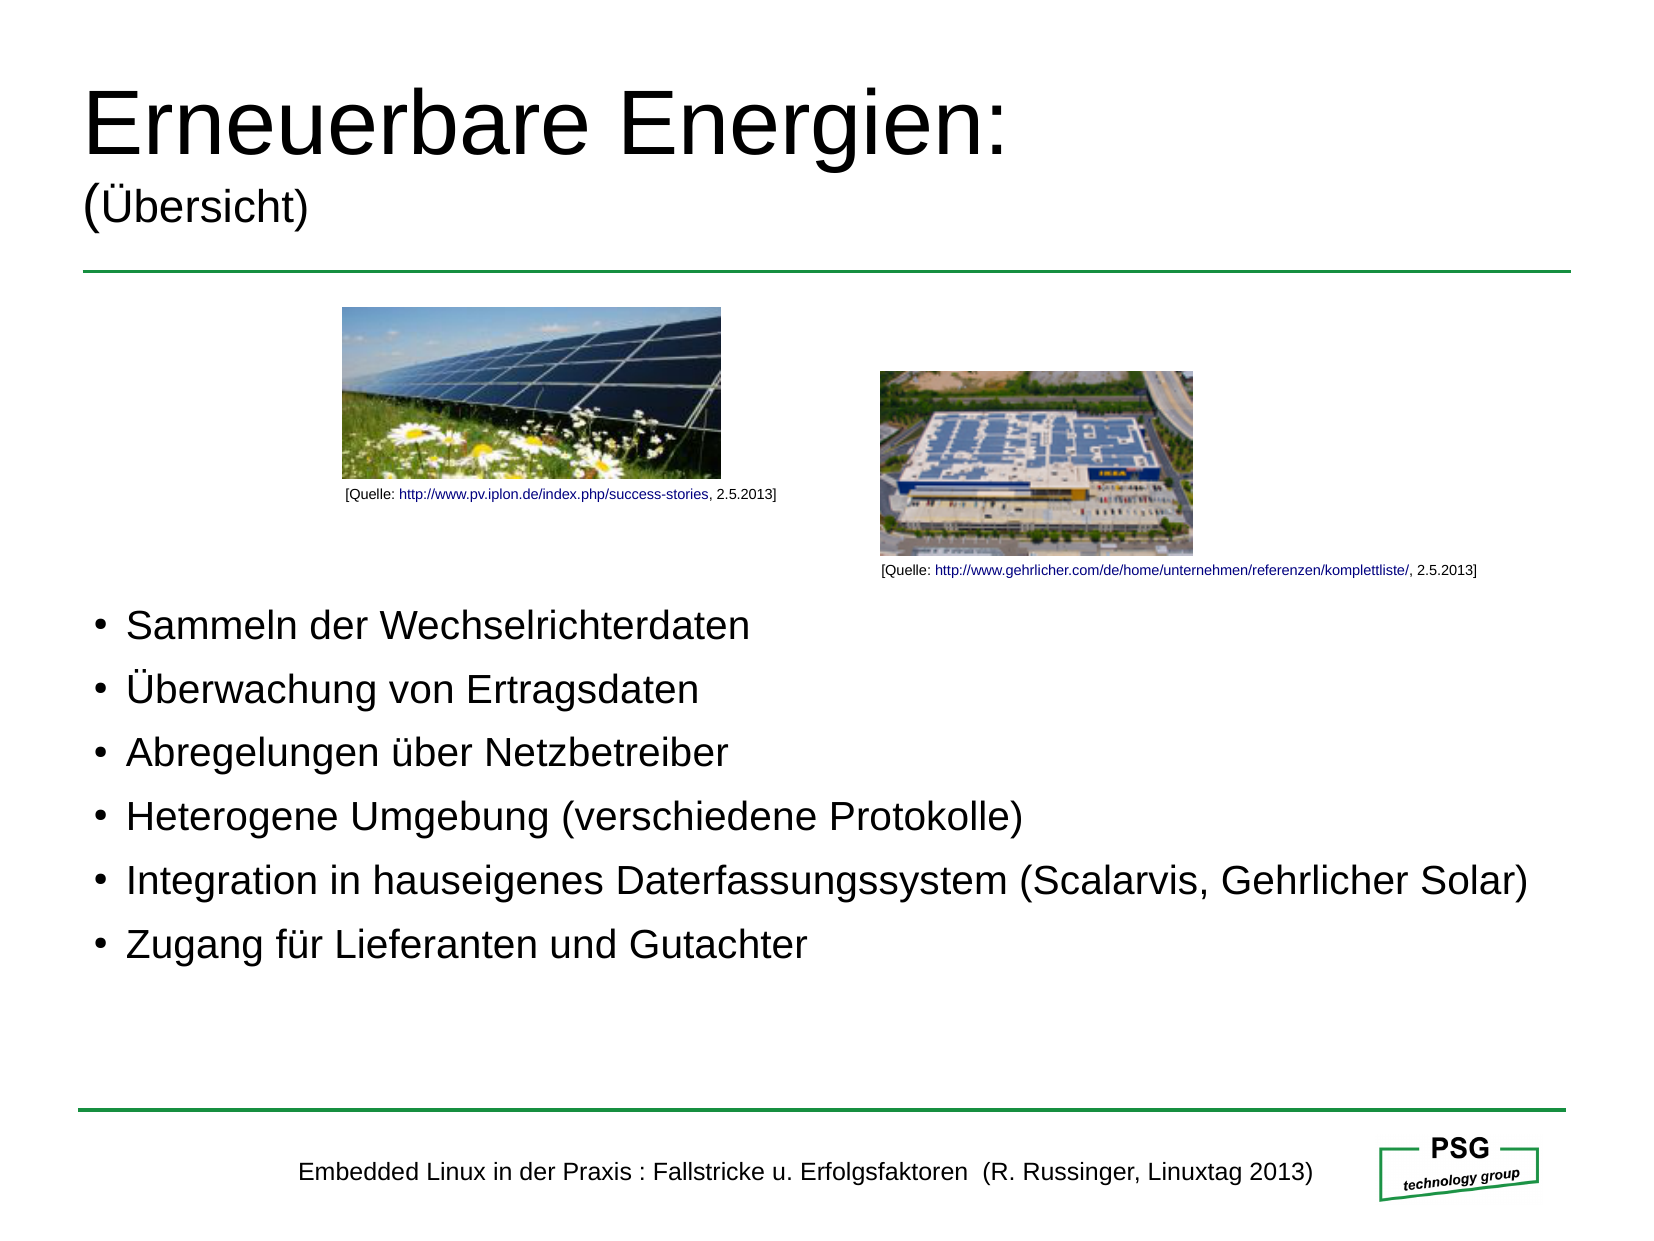

# Erneuerbare Energien: (Übersicht)
[Quelle: http://www.pv.iplon.de/index.php/success-stories, 2.5.2013]
[Quelle: http://www.gehrlicher.com/de/home/unternehmen/referenzen/komplettliste/, 2.5.2013]
Sammeln der Wechselrichterdaten
Überwachung von Ertragsdaten
Abregelungen über Netzbetreiber
Heterogene Umgebung (verschiedene Protokolle)
Integration in hauseigenes Daterfassungssystem (Scalarvis, Gehrlicher Solar)
Zugang für Lieferanten und Gutachter